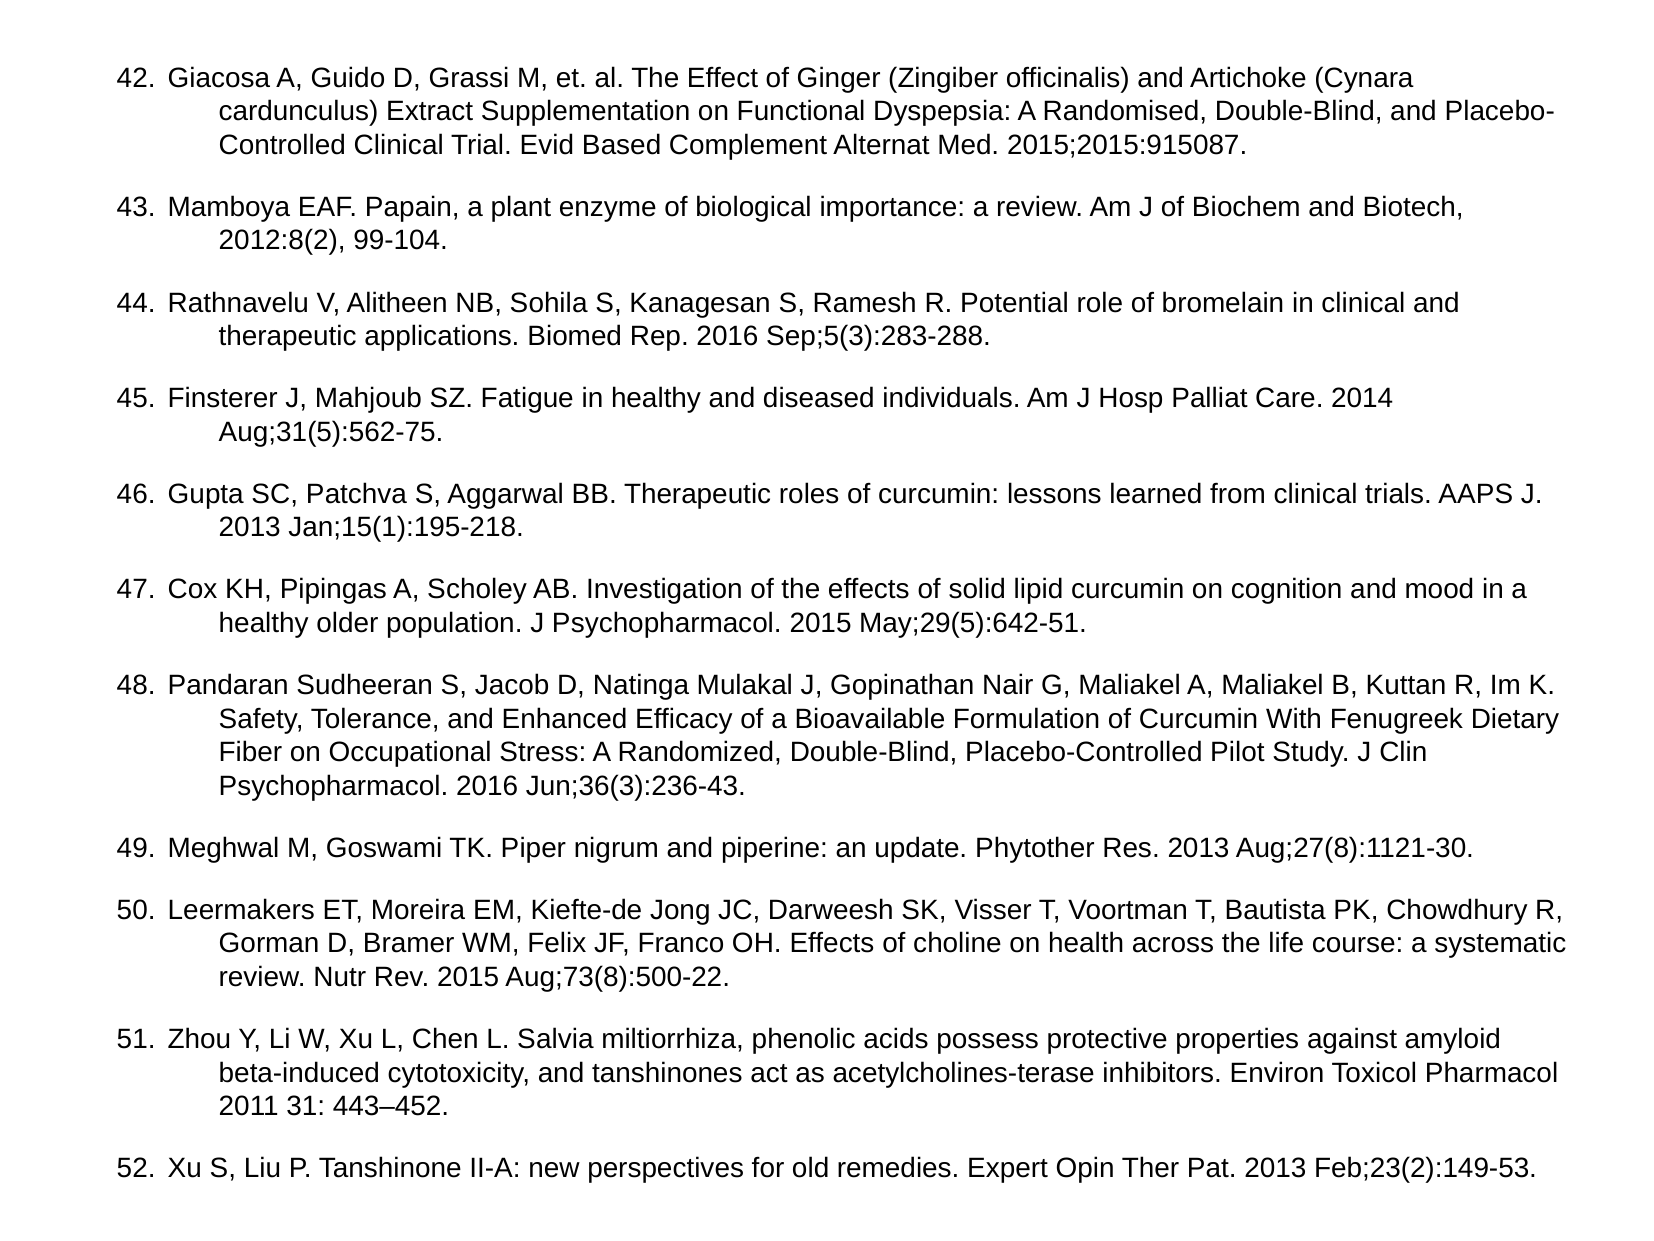

# Giacosa A, Guido D, Grassi M, et. al. The Effect of Ginger (Zingiber officinalis) and Artichoke (Cynara cardunculus) Extract Supplementation on Functional Dyspepsia: A Randomised, Double-Blind, and Placebo-Controlled Clinical Trial. Evid Based Complement Alternat Med. 2015;2015:915087.
Mamboya EAF. Papain, a plant enzyme of biological importance: a review. Am J of Biochem and Biotech, 2012:8(2), 99-104.
Rathnavelu V, Alitheen NB, Sohila S, Kanagesan S, Ramesh R. Potential role of bromelain in clinical and therapeutic applications. Biomed Rep. 2016 Sep;5(3):283-288.
Finsterer J, Mahjoub SZ. Fatigue in healthy and diseased individuals. Am J Hosp Palliat Care. 2014 Aug;31(5):562-75.
Gupta SC, Patchva S, Aggarwal BB. Therapeutic roles of curcumin: lessons learned from clinical trials. AAPS J. 2013 Jan;15(1):195-218.
Cox KH, Pipingas A, Scholey AB. Investigation of the effects of solid lipid curcumin on cognition and mood in a healthy older population. J Psychopharmacol. 2015 May;29(5):642-51.
Pandaran Sudheeran S, Jacob D, Natinga Mulakal J, Gopinathan Nair G, Maliakel A, Maliakel B, Kuttan R, Im K. Safety, Tolerance, and Enhanced Efficacy of a Bioavailable Formulation of Curcumin With Fenugreek Dietary Fiber on Occupational Stress: A Randomized, Double-Blind, Placebo-Controlled Pilot Study. J Clin Psychopharmacol. 2016 Jun;36(3):236-43.
Meghwal M, Goswami TK. Piper nigrum and piperine: an update. Phytother Res. 2013 Aug;27(8):1121-30.
Leermakers ET, Moreira EM, Kiefte-de Jong JC, Darweesh SK, Visser T, Voortman T, Bautista PK, Chowdhury R, Gorman D, Bramer WM, Felix JF, Franco OH. Effects of choline on health across the life course: a systematic review. Nutr Rev. 2015 Aug;73(8):500-22.
Zhou Y, Li W, Xu L, Chen L. Salvia miltiorrhiza, phenolic acids possess protective properties against amyloid beta-induced cytotoxicity, and tanshinones act as acetylcholines-terase inhibitors. Environ Toxicol Pharmacol 2011 31: 443–452.
Xu S, Liu P. Tanshinone II-A: new perspectives for old remedies. Expert Opin Ther Pat. 2013 Feb;23(2):149-53.